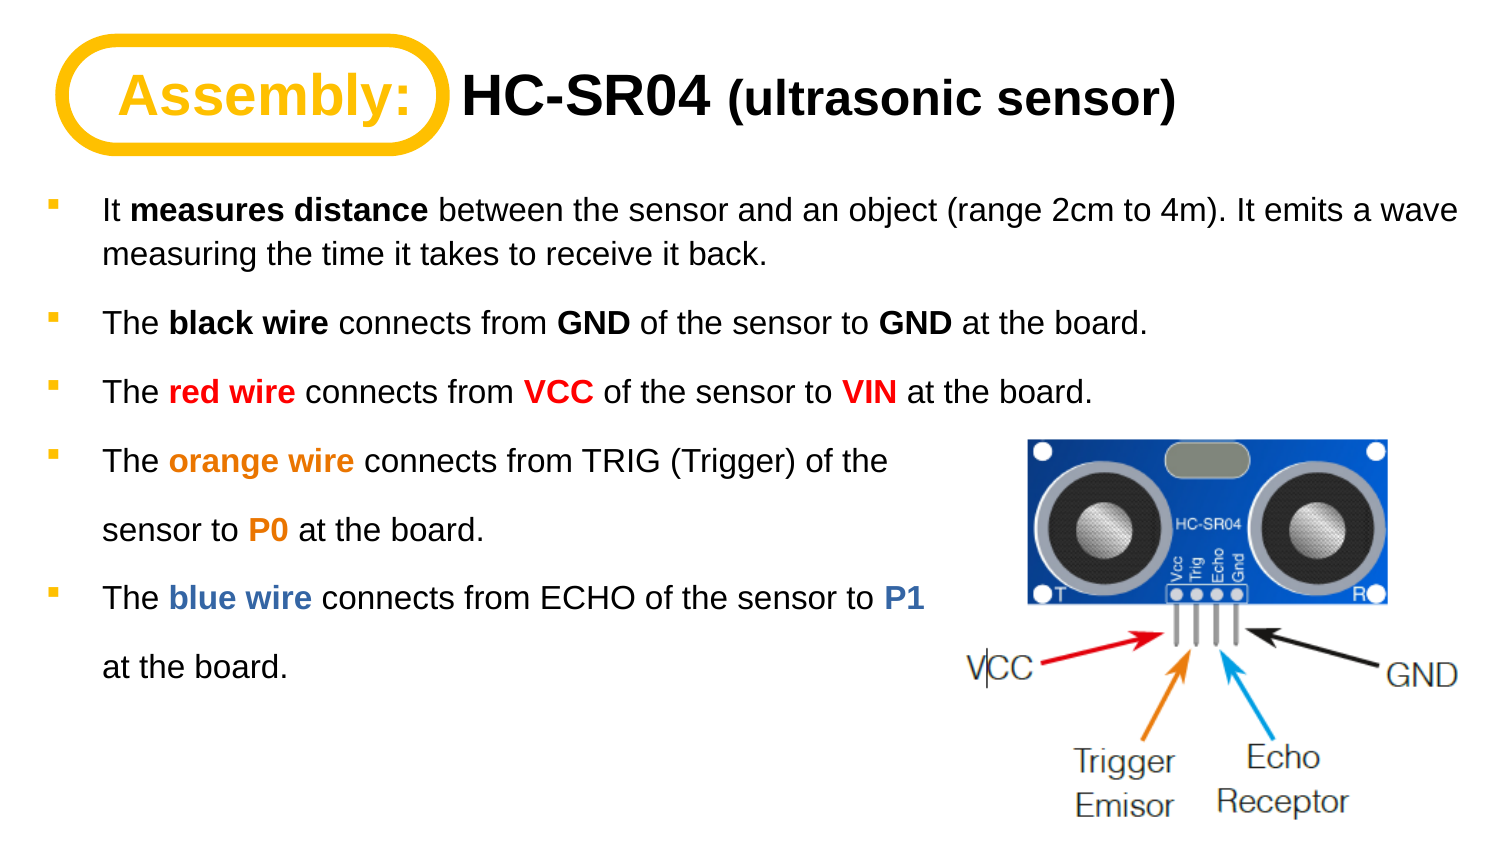

# Assembly: HC-SR04 (ultrasonic sensor)
It measures distance between the sensor and an object (range 2cm to 4m). It emits a wave measuring the time it takes to receive it back.
The black wire connects from GND of the sensor to GND at the board.
The red wire connects from VCC of the sensor to VIN at the board.
The orange wire connects from TRIG (Trigger) of the
sensor to P0 at the board.
The blue wire connects from ECHO of the sensor to P1
at the board.